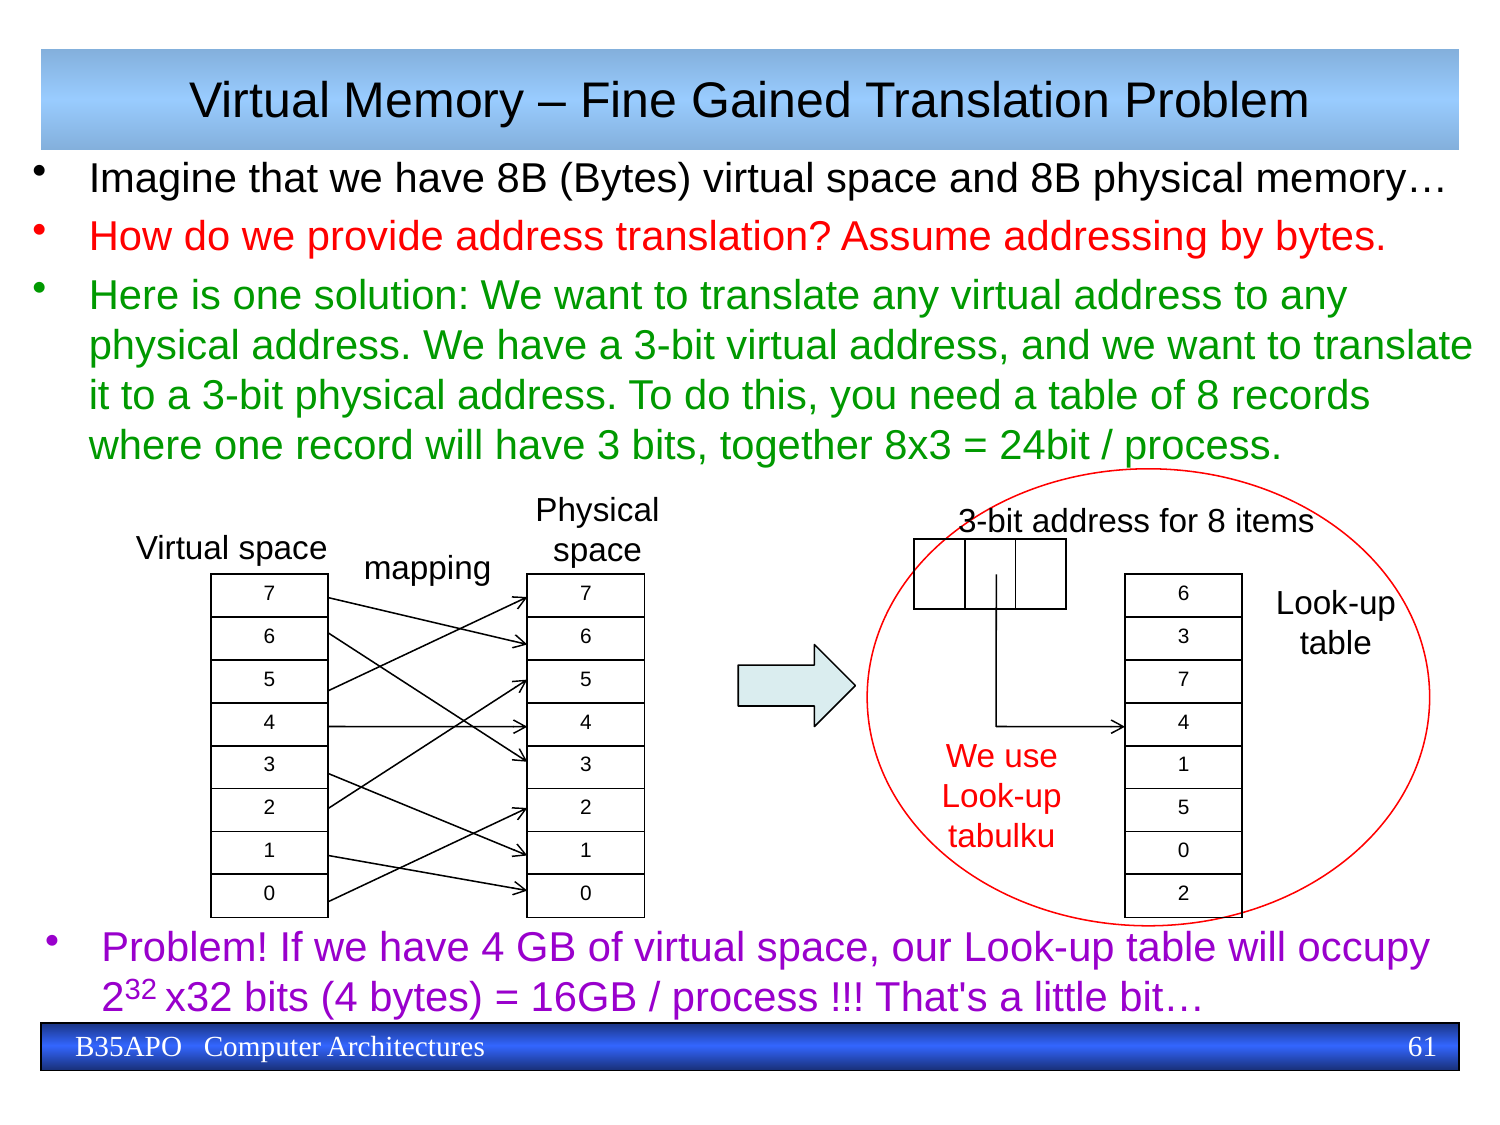

# Virtual Memory – Fine Gained Translation Problem
Imagine that we have 8B (Bytes) virtual space and 8B physical memory…
How do we provide address translation? Assume addressing by bytes.
Here is one solution: We want to translate any virtual address to any physical address. We have a 3-bit virtual address, and we want to translate it to a 3-bit physical address. To do this, you need a table of 8 records where one record will have 3 bits, together 8x3 = 24bit / process.
Physical space
3-bit address for 8 items
Virtual space
mapping
| | | |
| --- | --- | --- |
| 7 |
| --- |
| 6 |
| 5 |
| 4 |
| 3 |
| 2 |
| 1 |
| 0 |
| 7 |
| --- |
| 6 |
| 5 |
| 4 |
| 3 |
| 2 |
| 1 |
| 0 |
| 6 |
| --- |
| 3 |
| 7 |
| 4 |
| 1 |
| 5 |
| 0 |
| 2 |
Look-up table
We use Look-up tabulku
Problem! If we have 4 GB of virtual space, our Look-up table will occupy 232 x32 bits (4 bytes) = 16GB / process !!! That's a little bit…
B35APO Computer Architectures
61